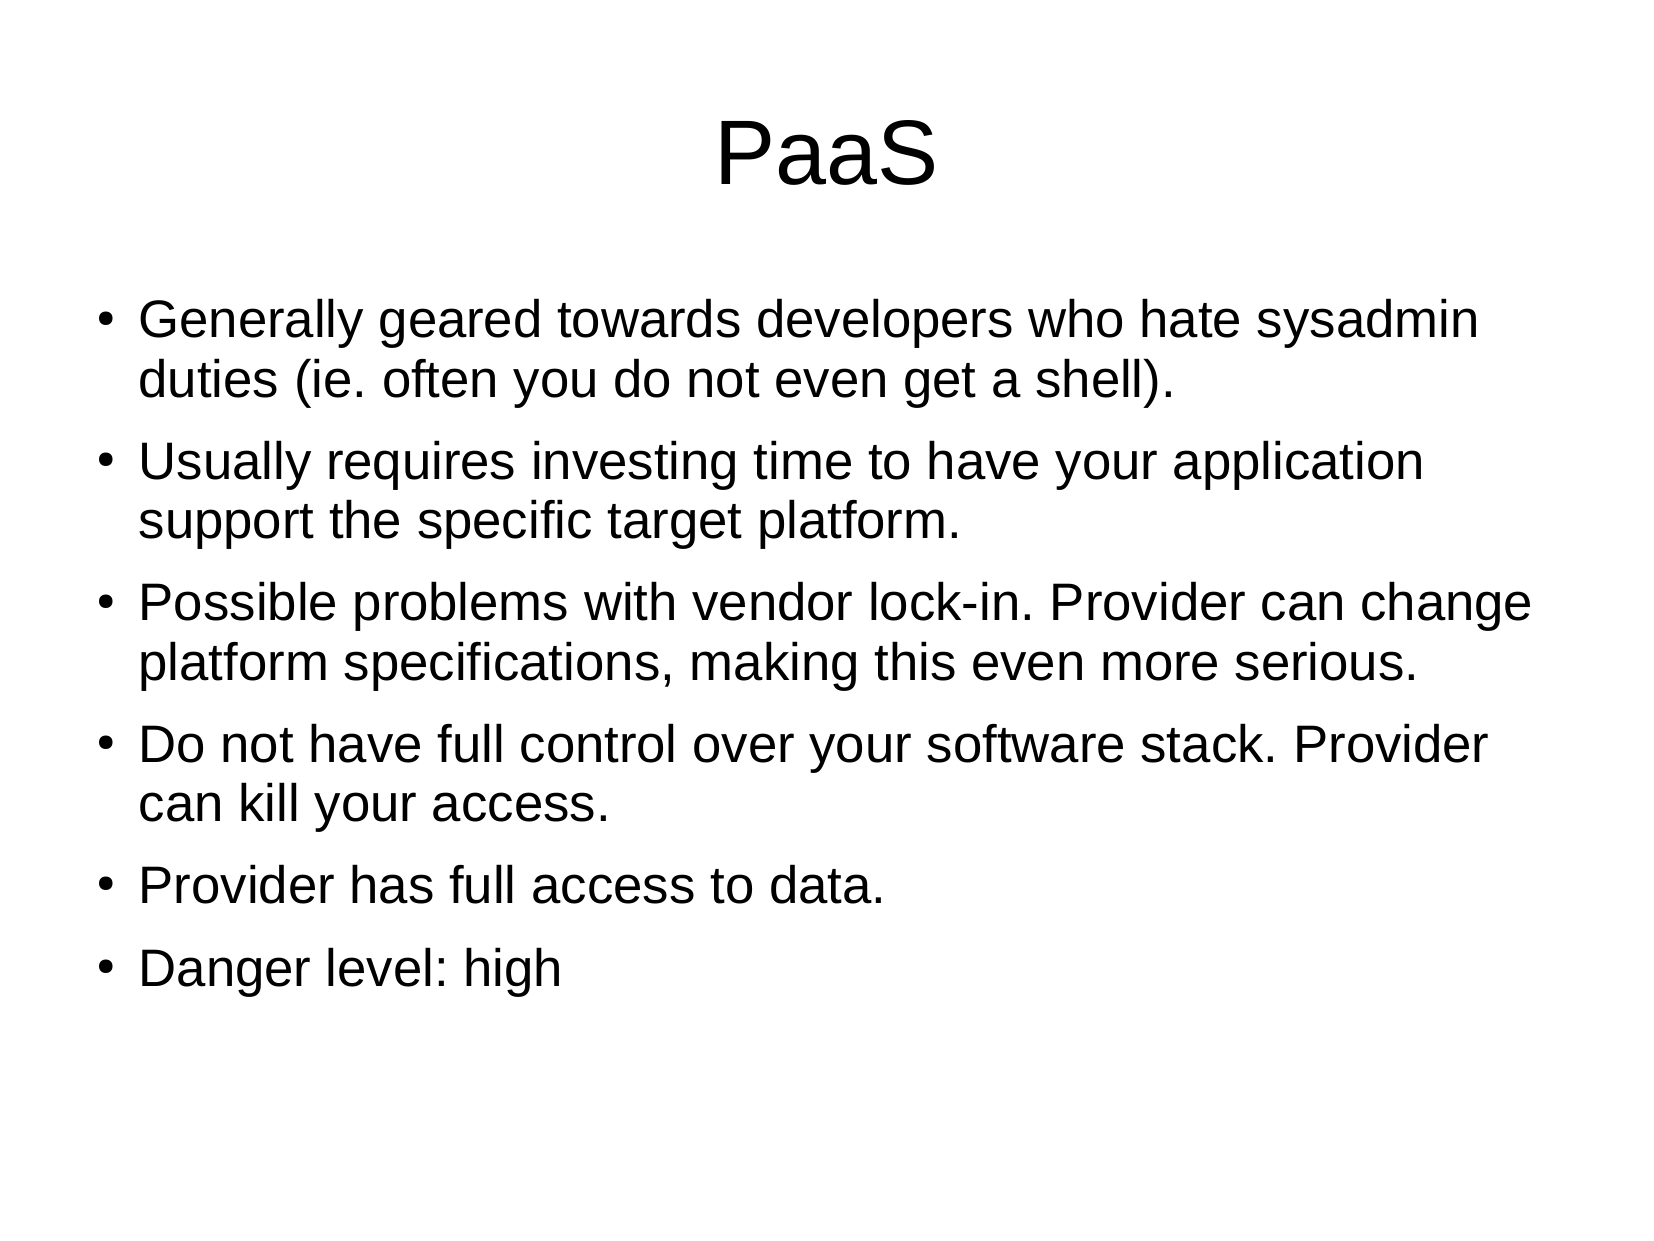

# PaaS
Generally geared towards developers who hate sysadmin duties (ie. often you do not even get a shell).
Usually requires investing time to have your application support the specific target platform.
Possible problems with vendor lock-in. Provider can change platform specifications, making this even more serious.
Do not have full control over your software stack. Provider can kill your access.
Provider has full access to data.
Danger level: high